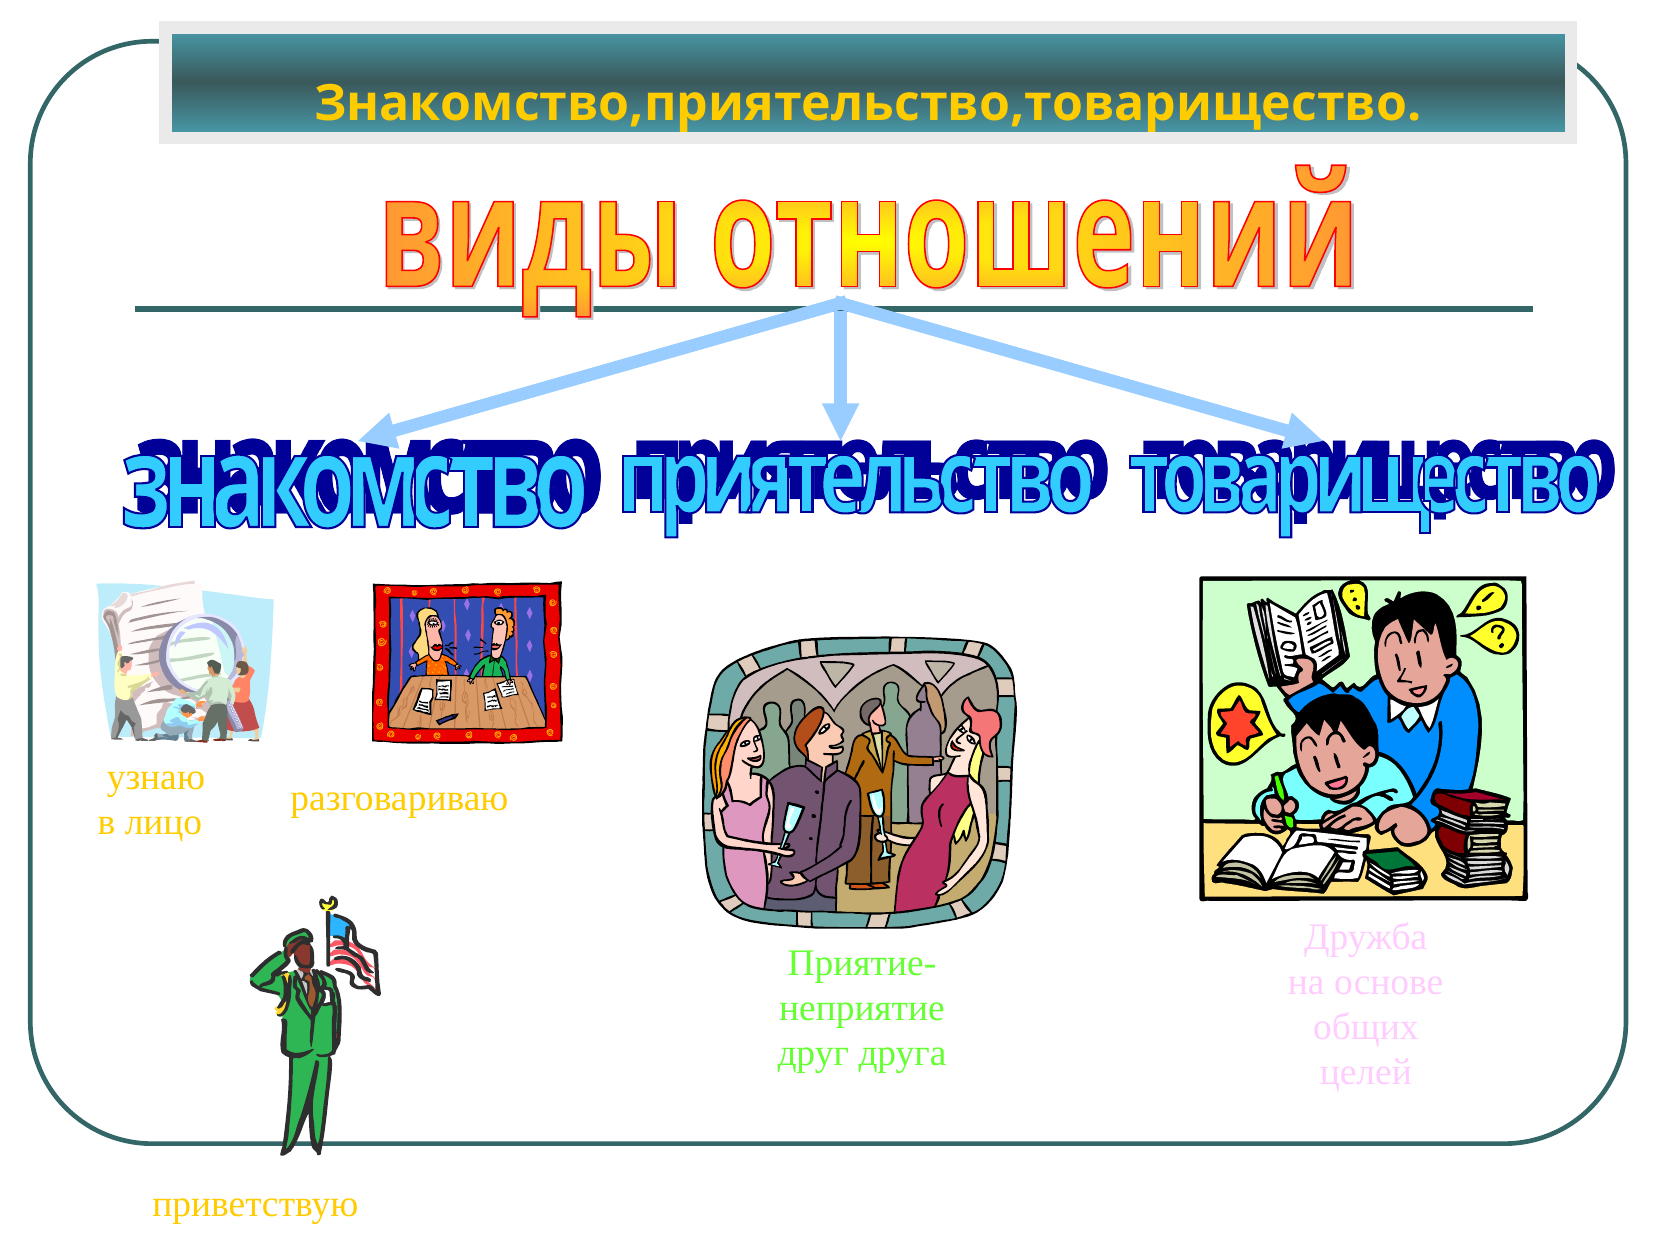

# Знакомство,приятельство,товарищество.
виды отношений
знакомство
товарищество
приятельство
Дружба
на основе
общих
целей
 узнаю
в лицо
разговариваю
Приятие-
неприятие
друг друга
приветствую